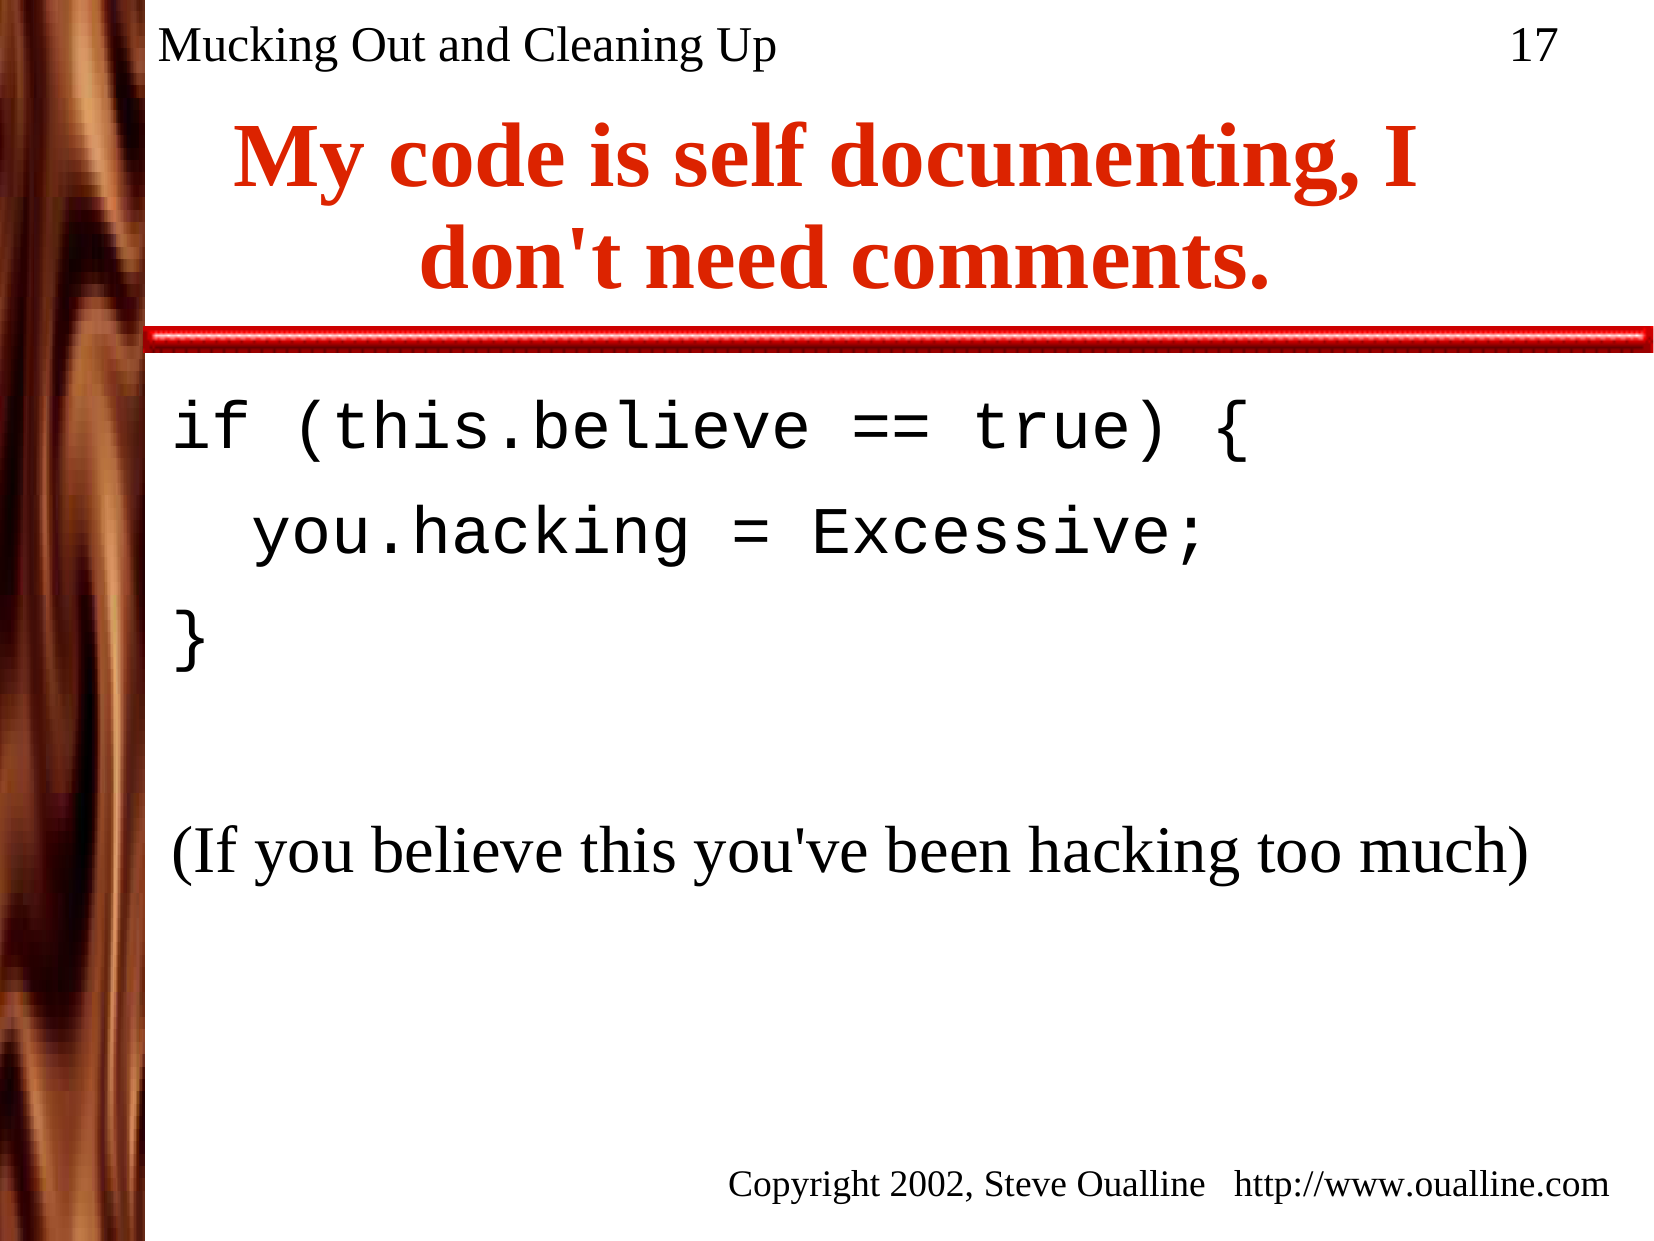

# My code is self documenting, I don't need comments.
if (this.believe == true) {
 you.hacking = Excessive;
}
(If you believe this you've been hacking too much)